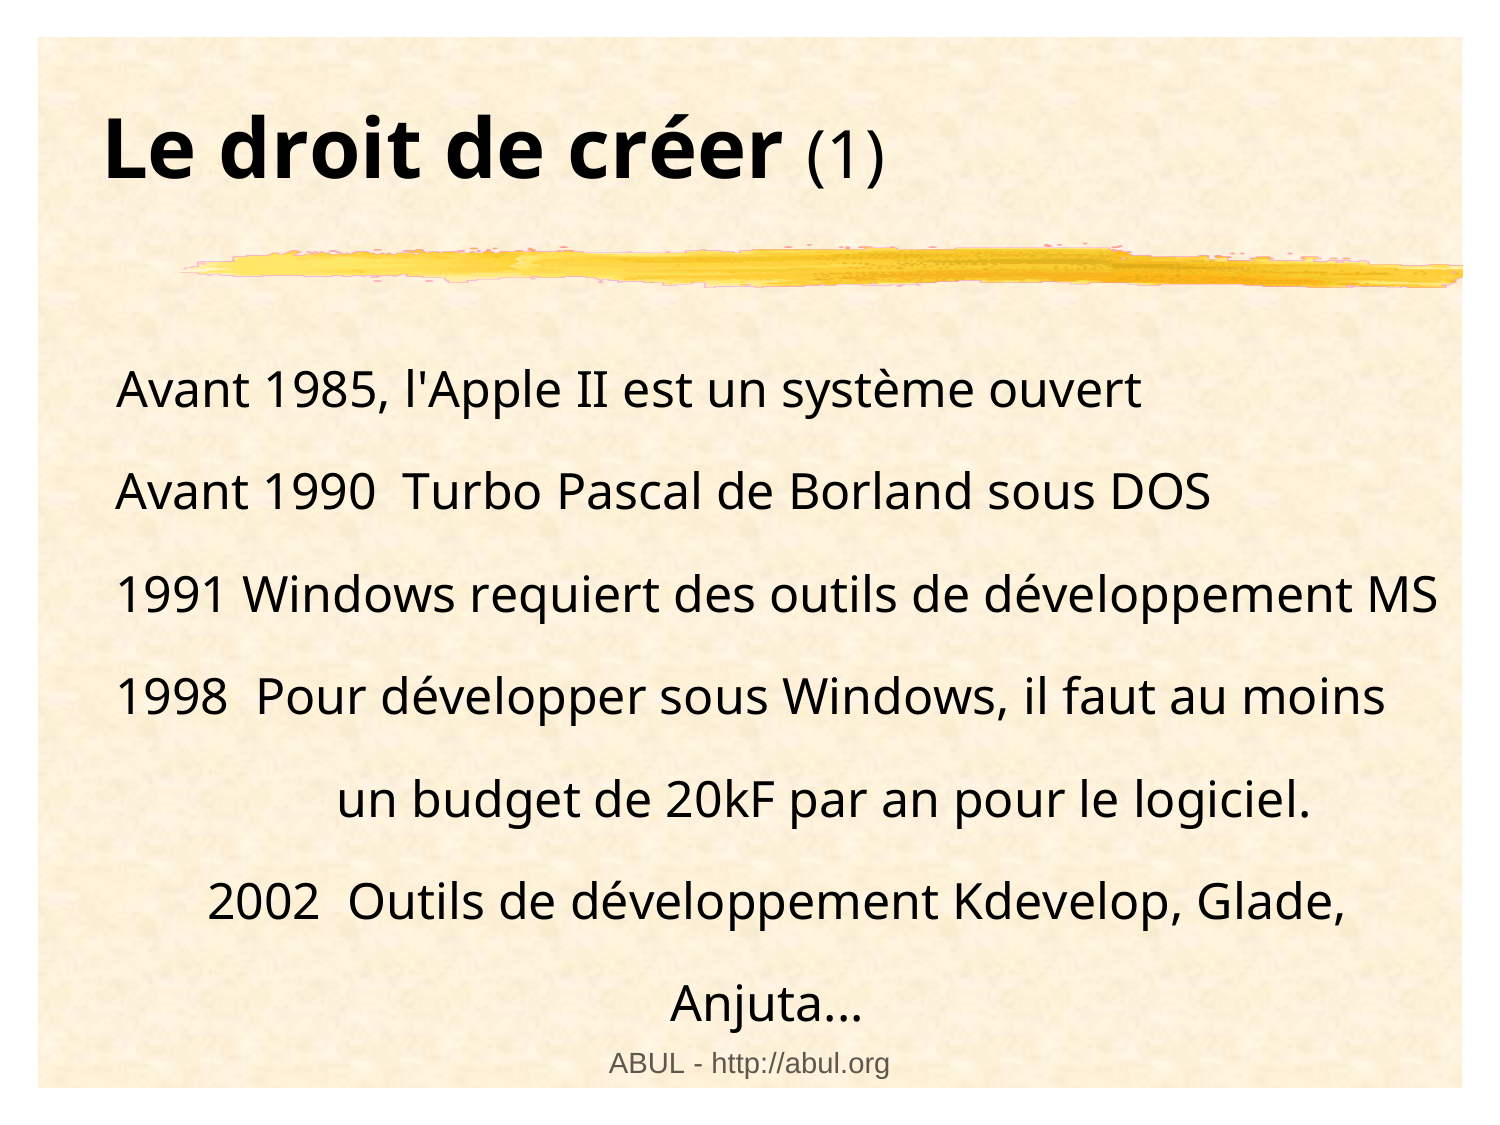

# Le droit de créer (1)
 Avant 1985, l'Apple II est un système ouvert
 Avant 1990 Turbo Pascal de Borland sous DOS
 1991 Windows requiert des outils de développement MS
 1998 Pour développer sous Windows, il faut au moins
			 un budget de 20kF par an pour le logiciel.
 2002 Outils de développement Kdevelop, Glade, Anjuta...
Réutilisation massive de codes disponibles